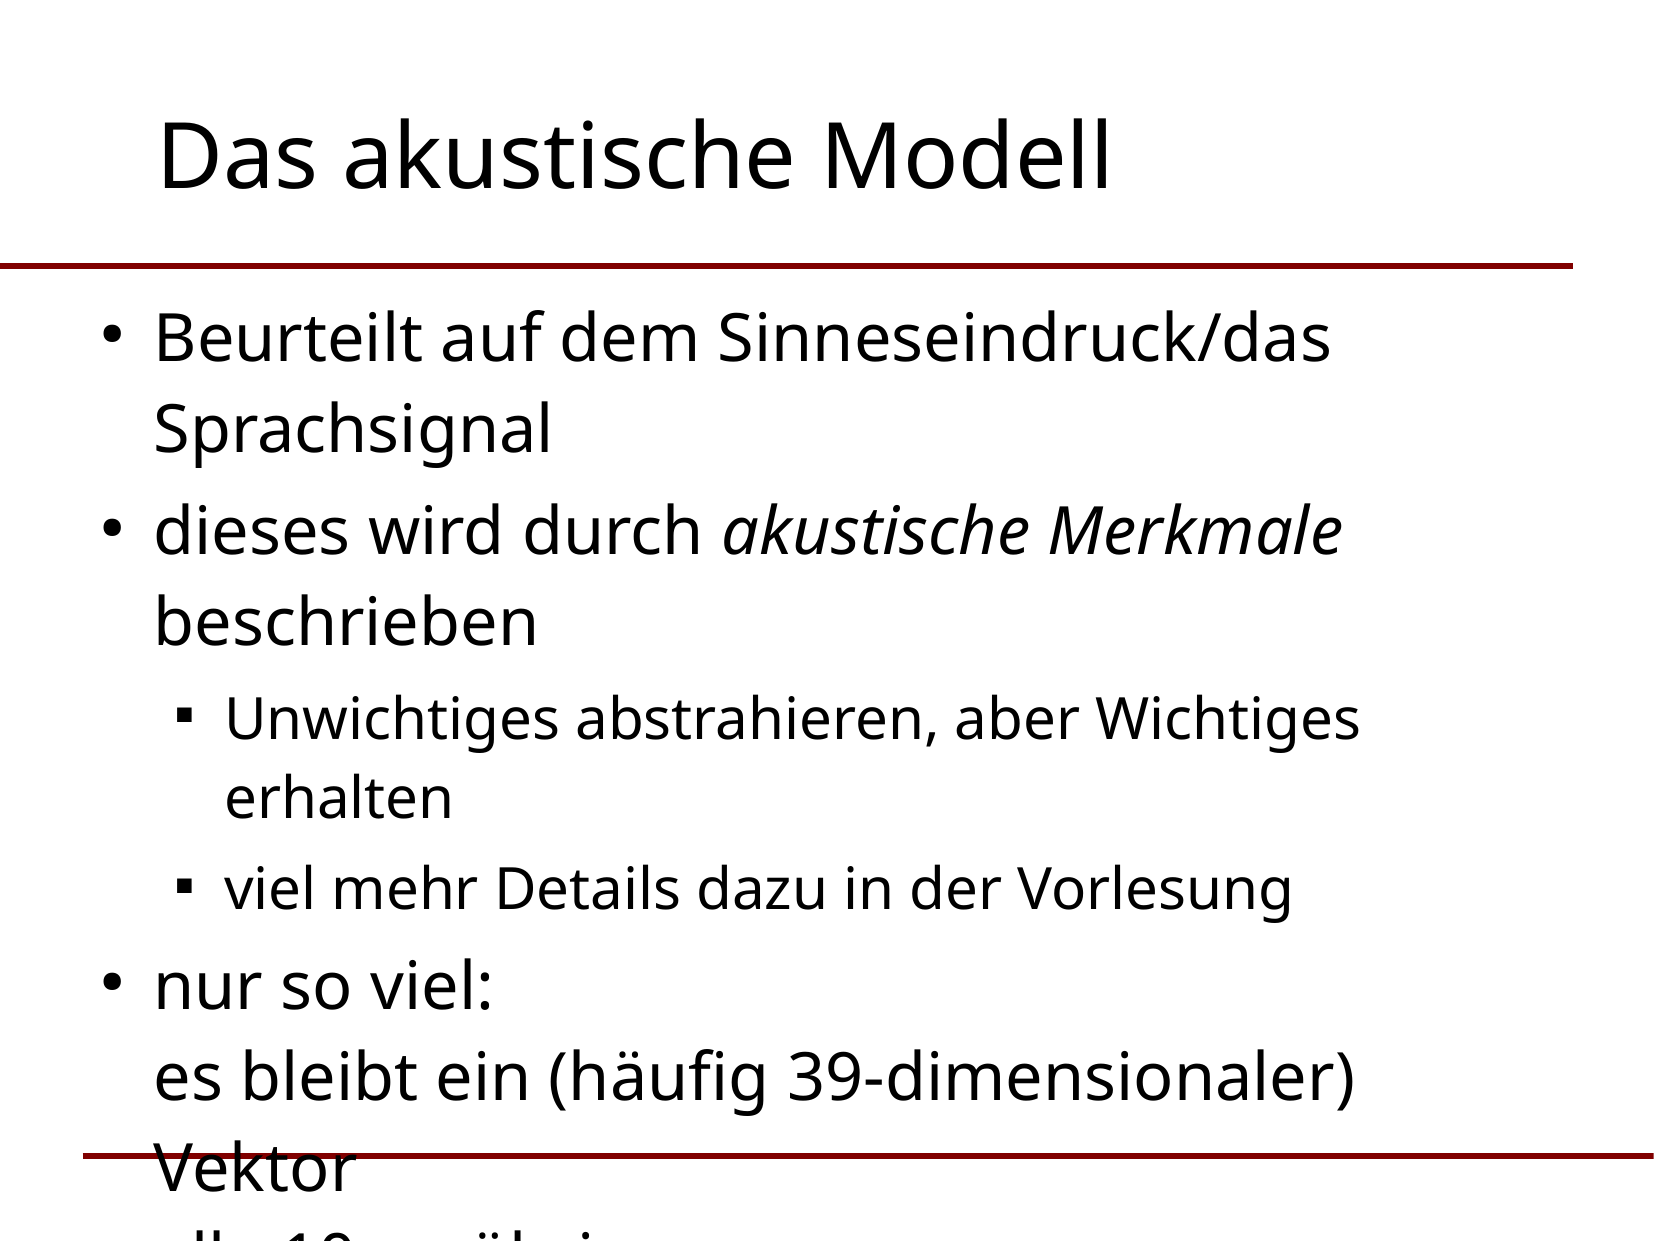

# Das akustische Modell
Beurteilt auf dem Sinneseindruck/das Sprachsignal
dieses wird durch akustische Merkmale beschrieben
Unwichtiges abstrahieren, aber Wichtiges erhalten
viel mehr Details dazu in der Vorlesung
nur so viel:
es bleibt ein (häufig 39-dimensionaler) Vektor
alle 10ms übrig
also: O = (o1, o2, o3, o4, … otmax),
mit oi wiederum der 39-dimensionale Vektor